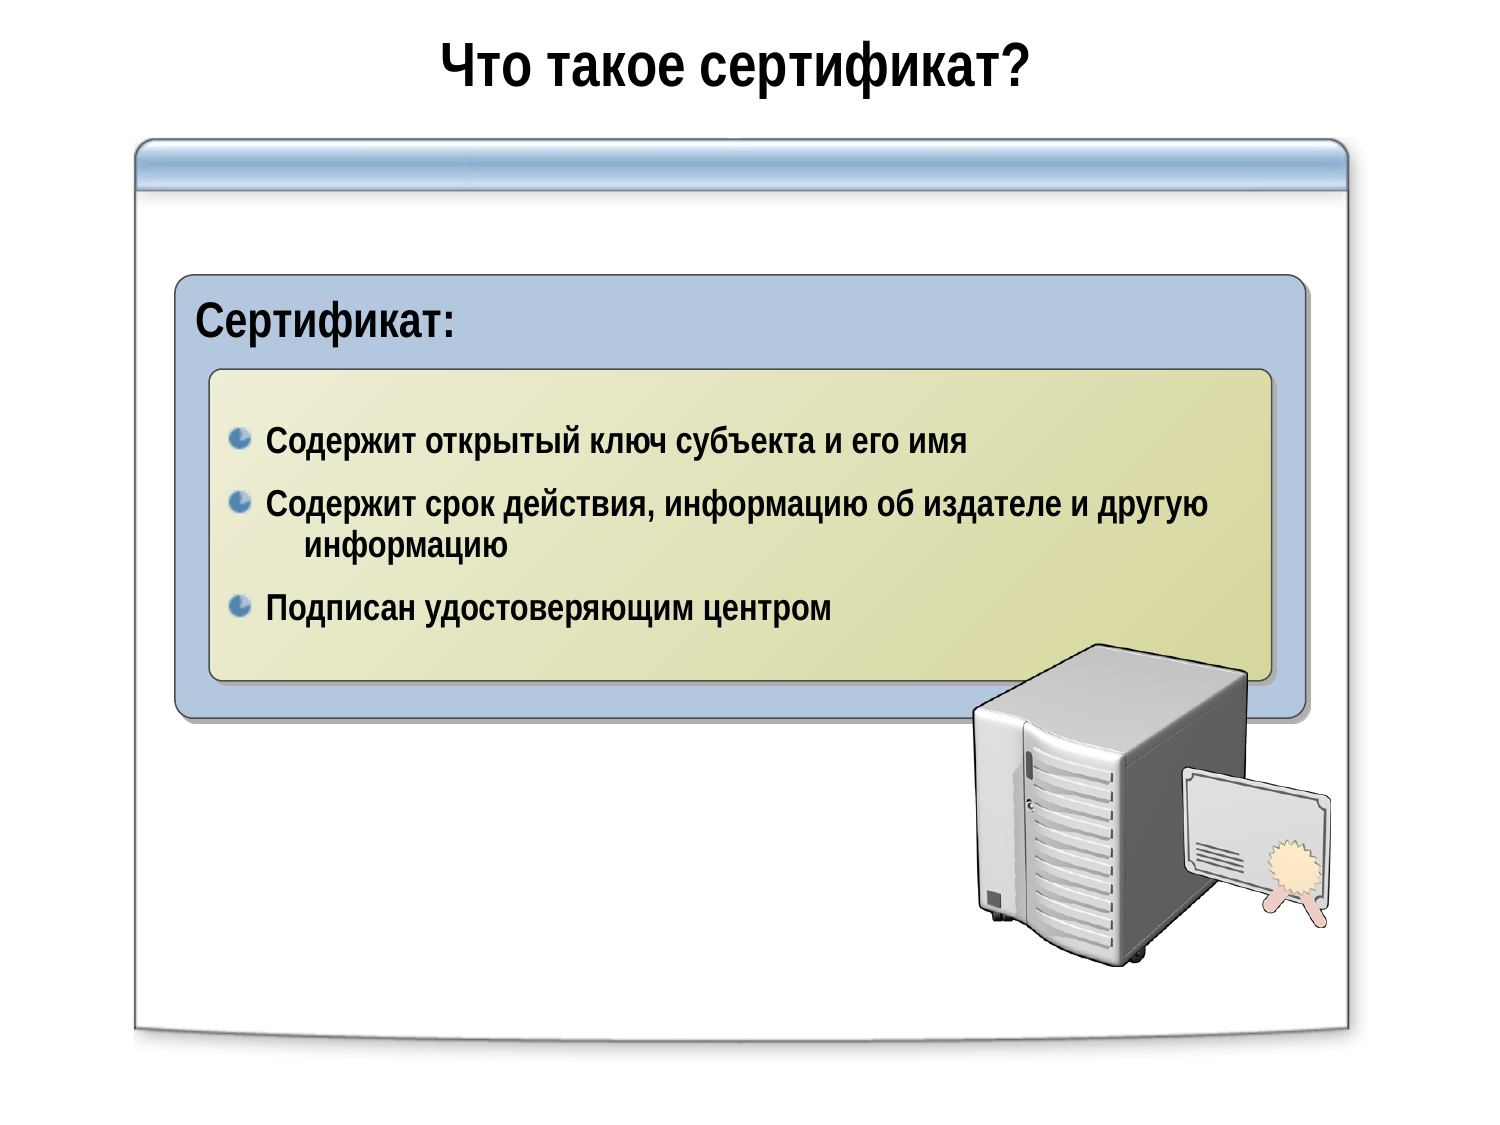

# Что такое сертификат?
Сертификат:
Содержит открытый ключ субъекта и его имя
Содержит срок действия, информацию об издателе и другую информацию
Подписан удостоверяющим центром